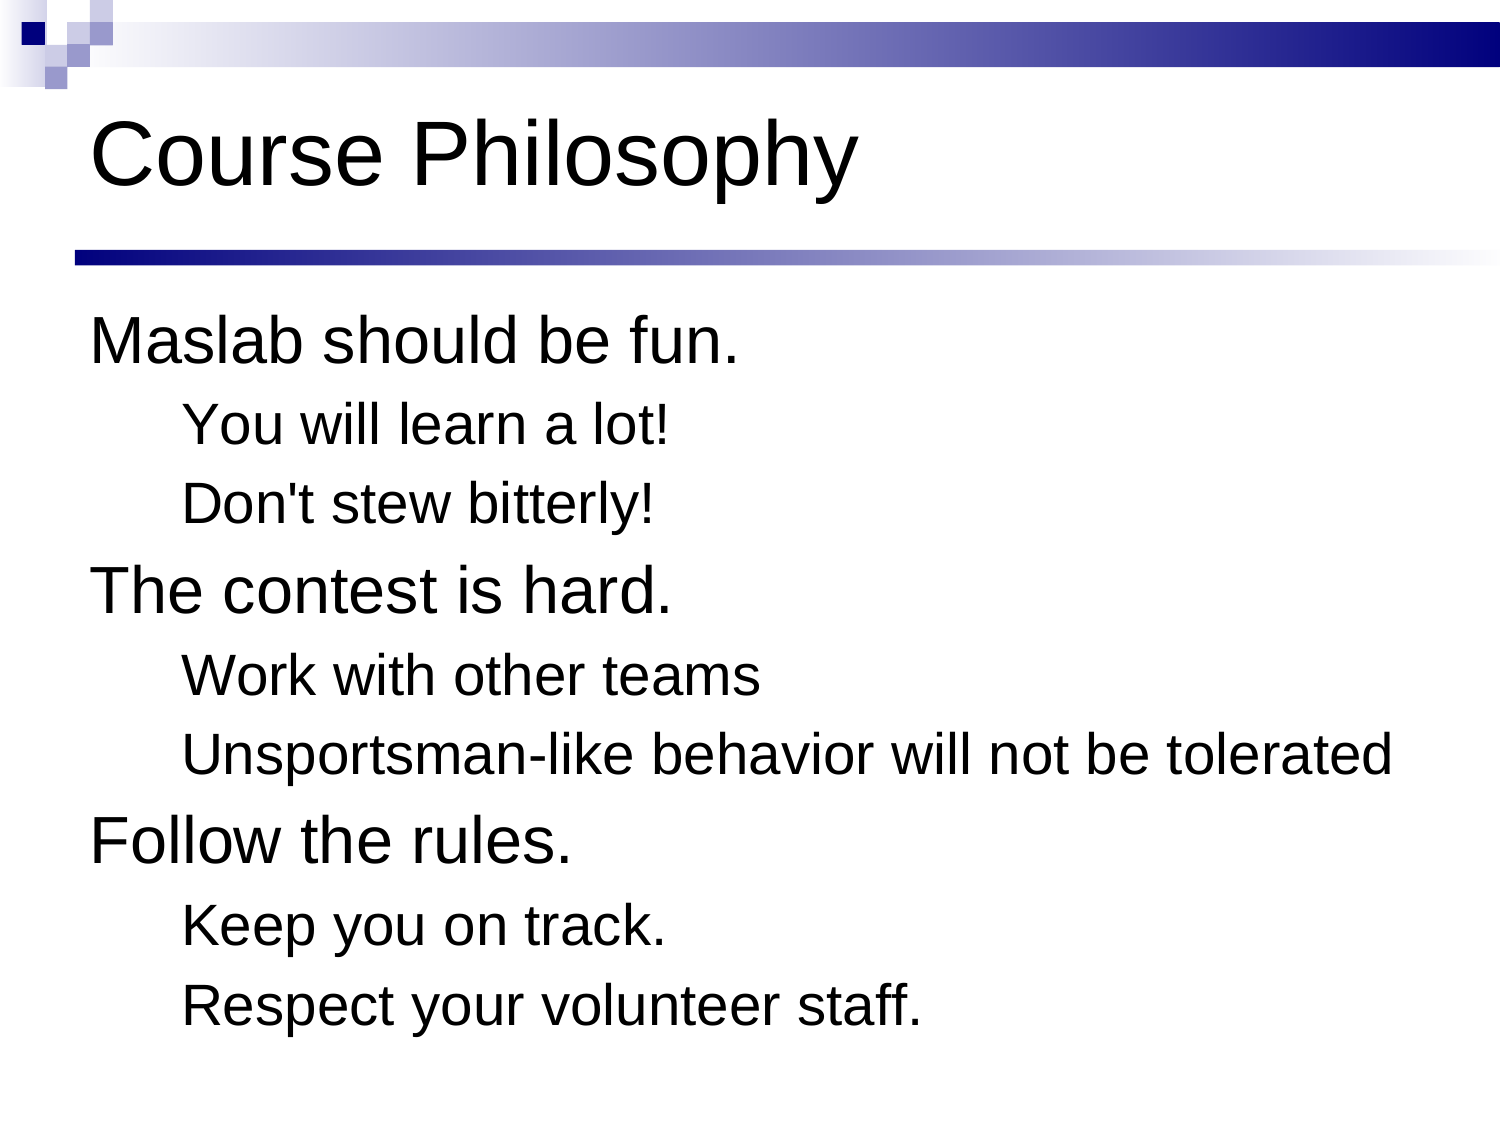

# Course Philosophy
Maslab should be fun.
 You will learn a lot!
 Don't stew bitterly!
The contest is hard.
 Work with other teams
 Unsportsman-like behavior will not be tolerated
Follow the rules.
 Keep you on track.
 Respect your volunteer staff.